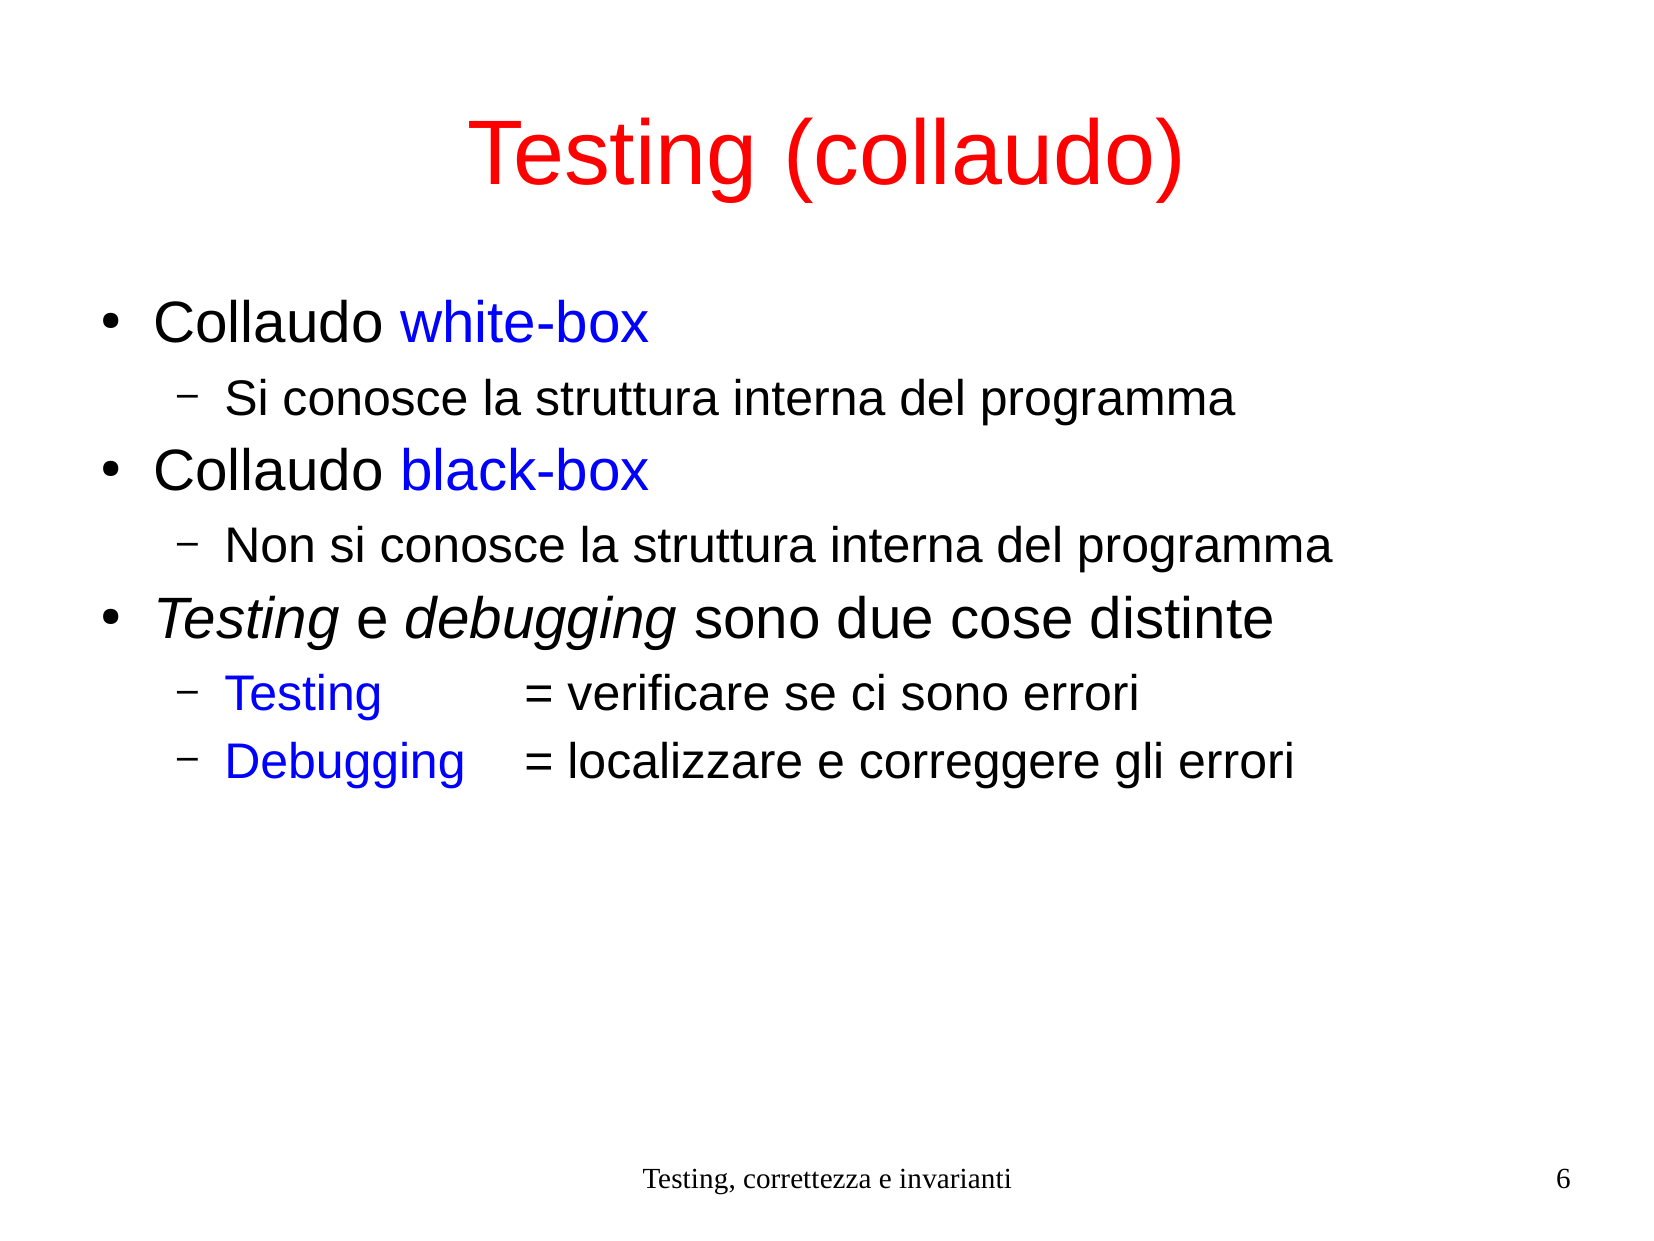

# Testing (collaudo)
Collaudo white-box
Si conosce la struttura interna del programma
Collaudo black-box
Non si conosce la struttura interna del programma
Testing e debugging sono due cose distinte
Testing 		= verificare se ci sono errori
Debugging 	= localizzare e correggere gli errori
Testing, correttezza e invarianti
6